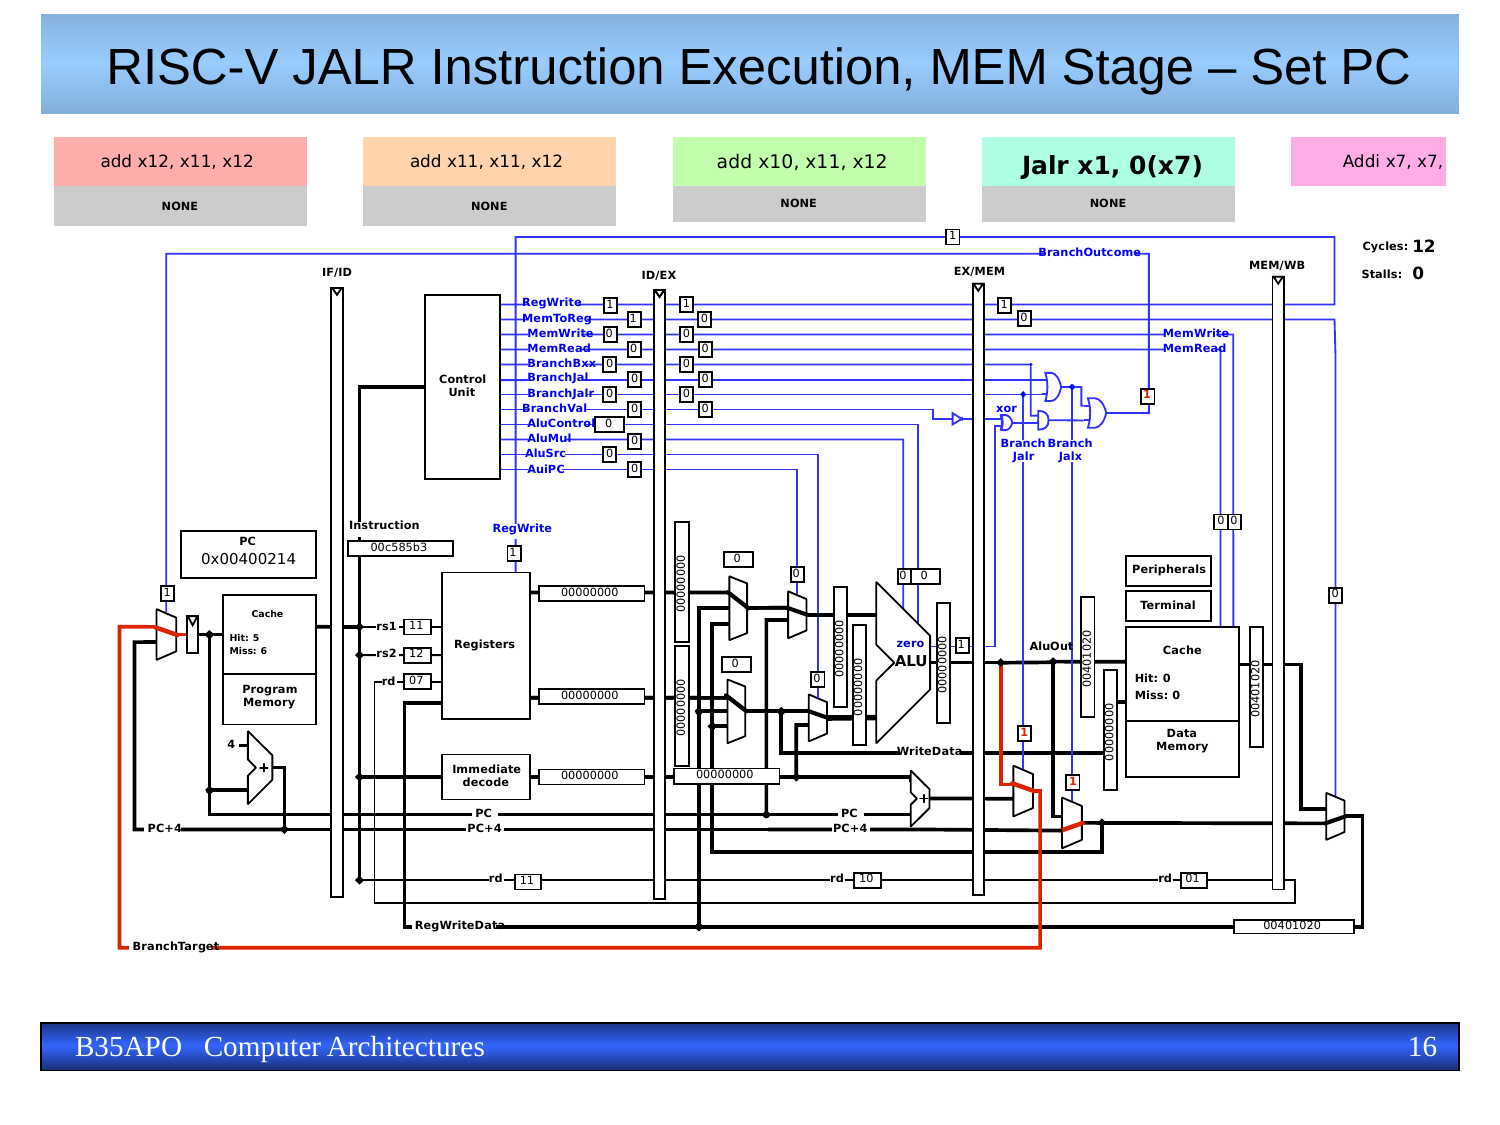

# RISC-V JALR Instruction Execution, MEM Stage – Set PC
B35APO Computer Architectures
16